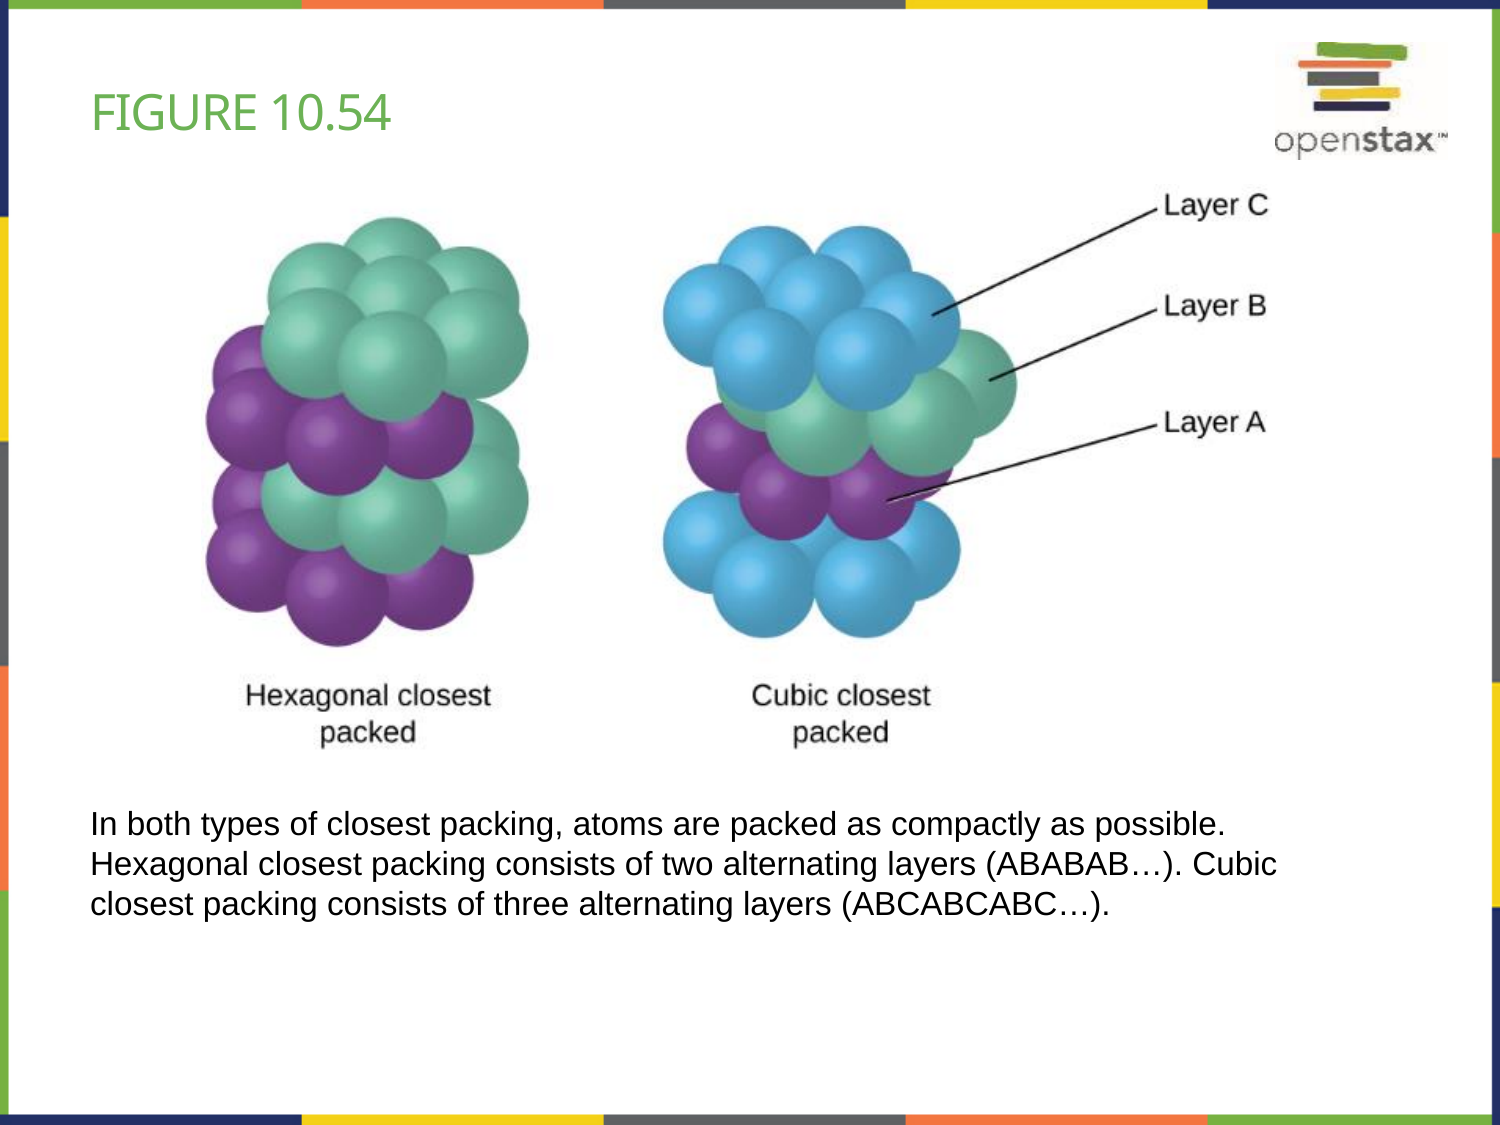

# Figure 10.54
In both types of closest packing, atoms are packed as compactly as possible. Hexagonal closest packing consists of two alternating layers (ABABAB…). Cubic closest packing consists of three alternating layers (ABCABCABC…).